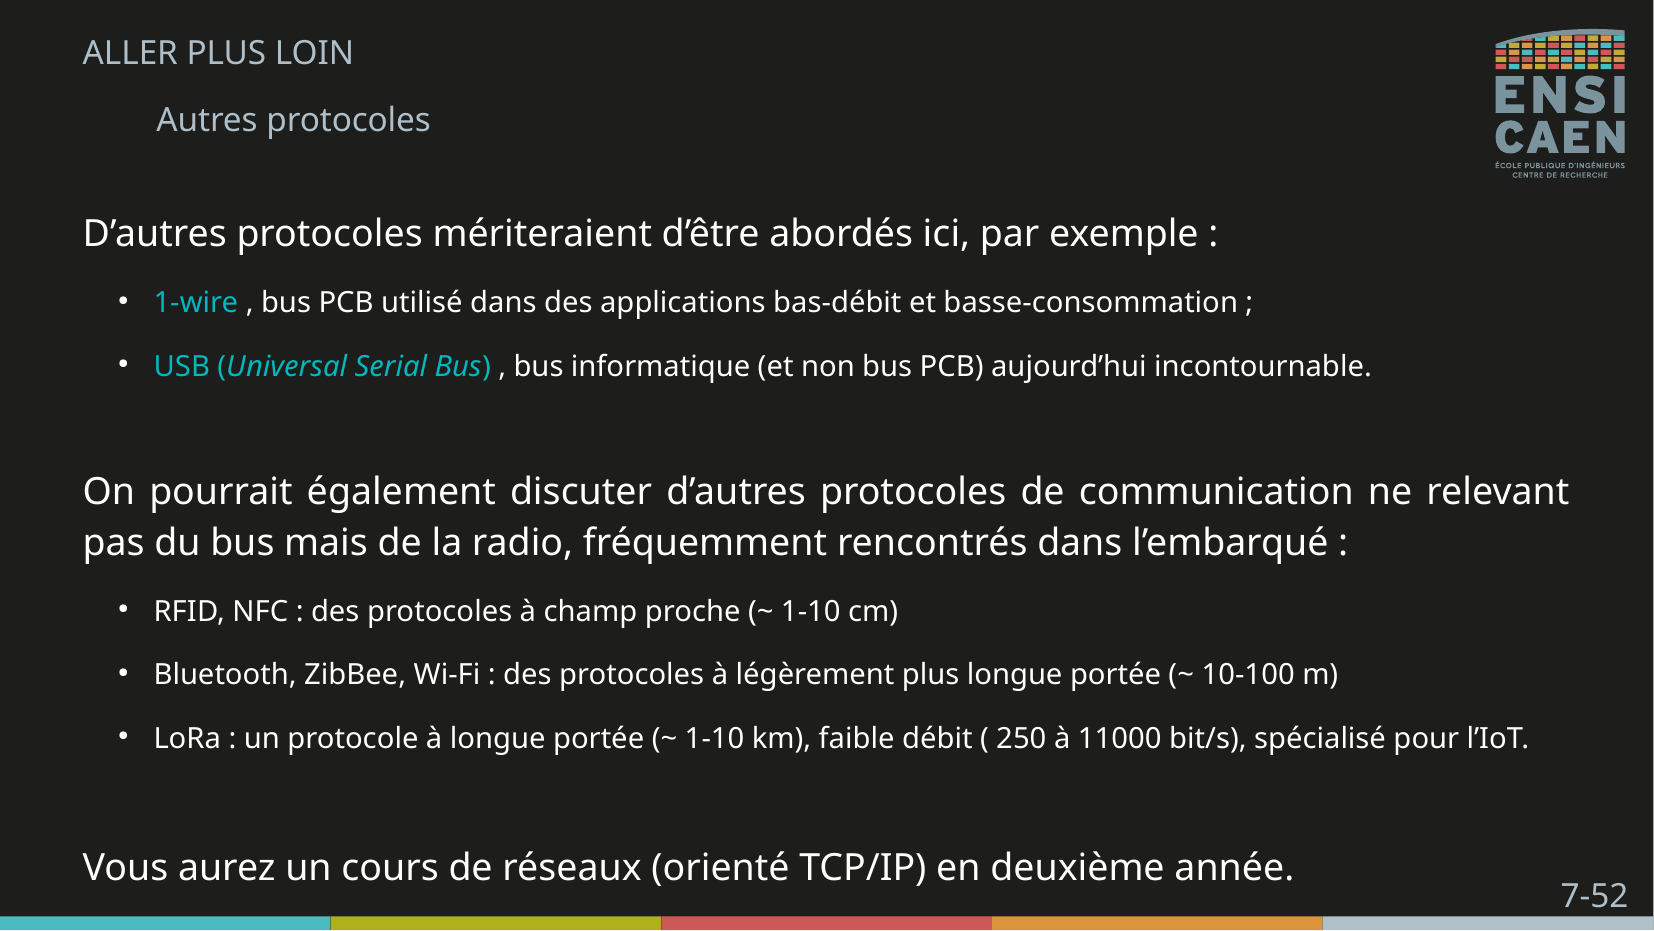

# ALLER PLUS LOIN Autres protocoles
D’autres protocoles mériteraient d’être abordés ici, par exemple :
1-wire , bus PCB utilisé dans des applications bas-débit et basse-consommation ;
USB (Universal Serial Bus) , bus informatique (et non bus PCB) aujourd’hui incontournable.
On pourrait également discuter d’autres protocoles de communication ne relevant pas du bus mais de la radio, fréquemment rencontrés dans l’embarqué :
RFID, NFC : des protocoles à champ proche (~ 1-10 cm)
Bluetooth, ZibBee, Wi-Fi : des protocoles à légèrement plus longue portée (~ 10-100 m)
LoRa : un protocole à longue portée (~ 1-10 km), faible débit ( 250 à 11000 bit/s), spécialisé pour l’IoT.
Vous aurez un cours de réseaux (orienté TCP/IP) en deuxième année.